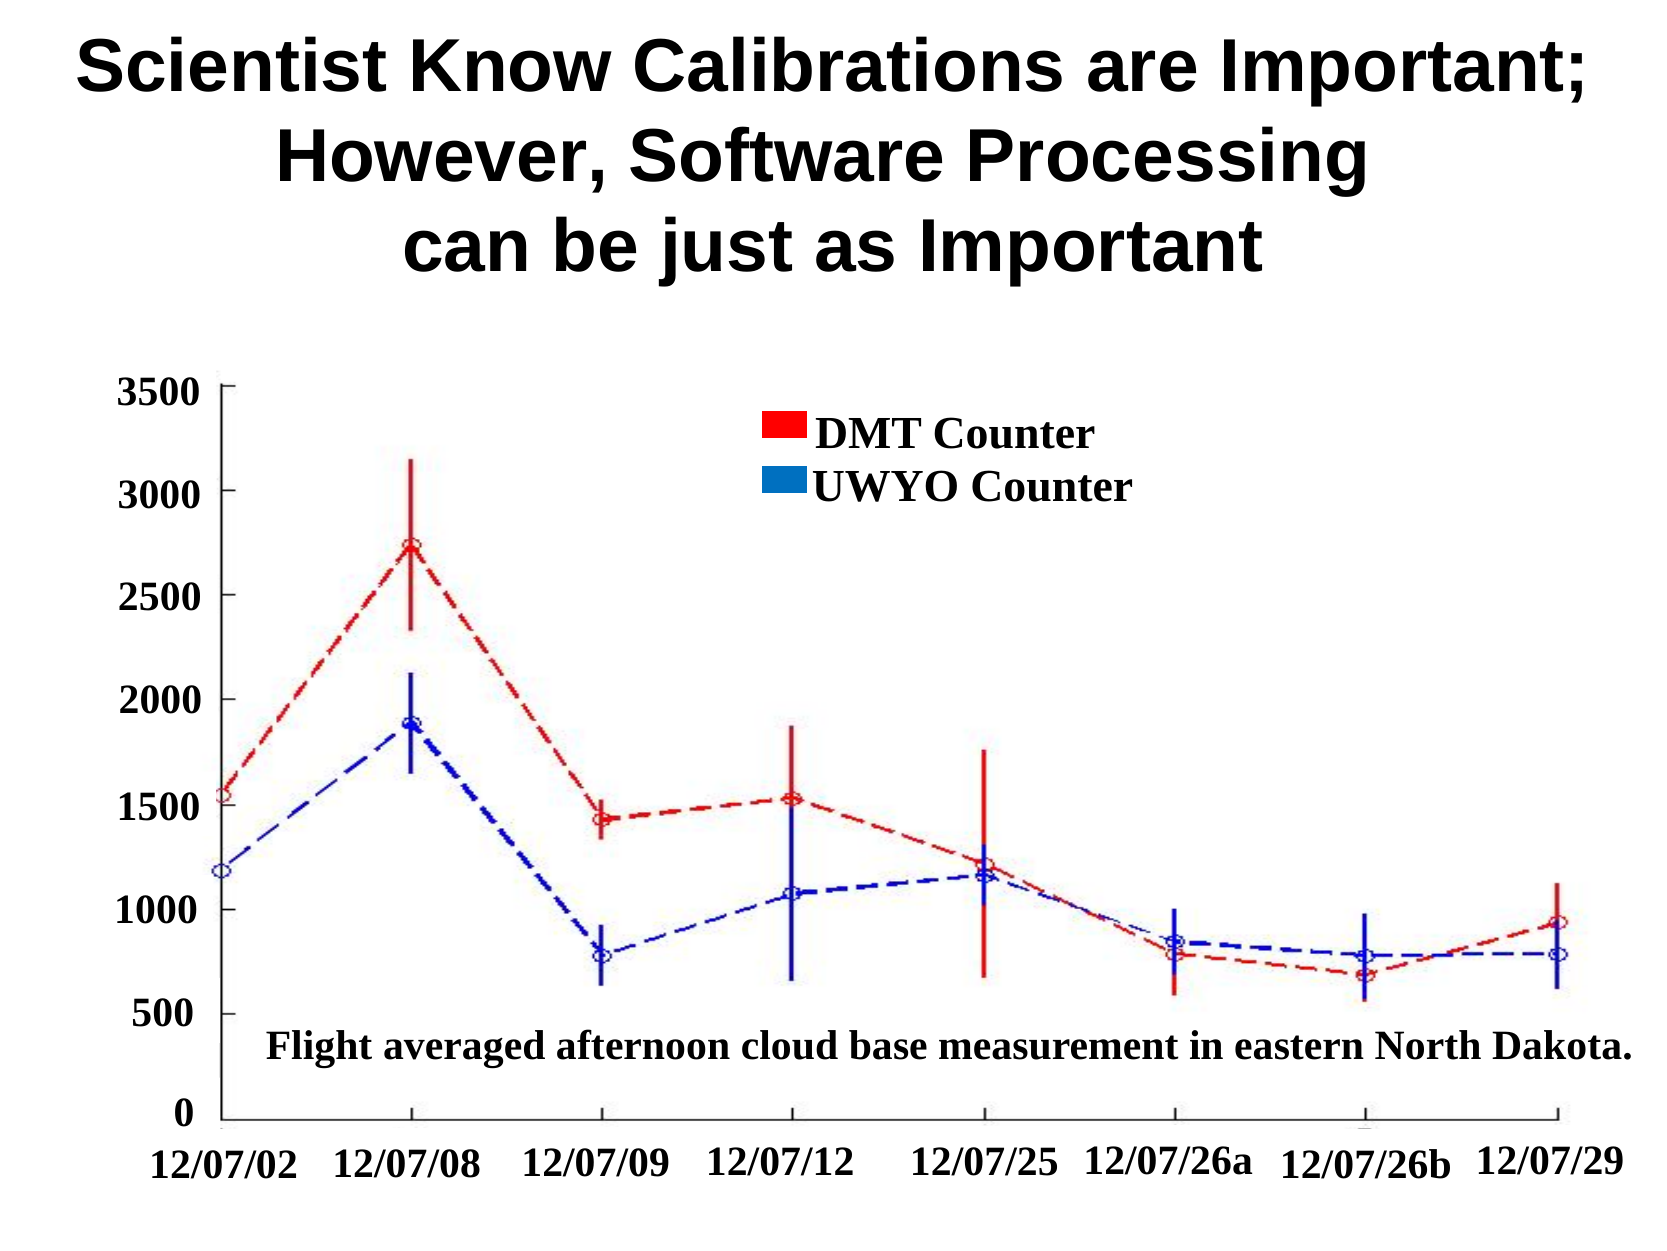

# Scientist Know Calibrations are Important; However, Software Processing can be just as Important
3500
DMT Counter
UWYO Counter
3000
2500
2000
1500
1000
500
Flight averaged afternoon cloud base measurement in eastern North Dakota.
 0
12/07/26a
12/07/29
12/07/25
12/07/12
12/07/09
12/07/08
12/07/02
12/07/26b